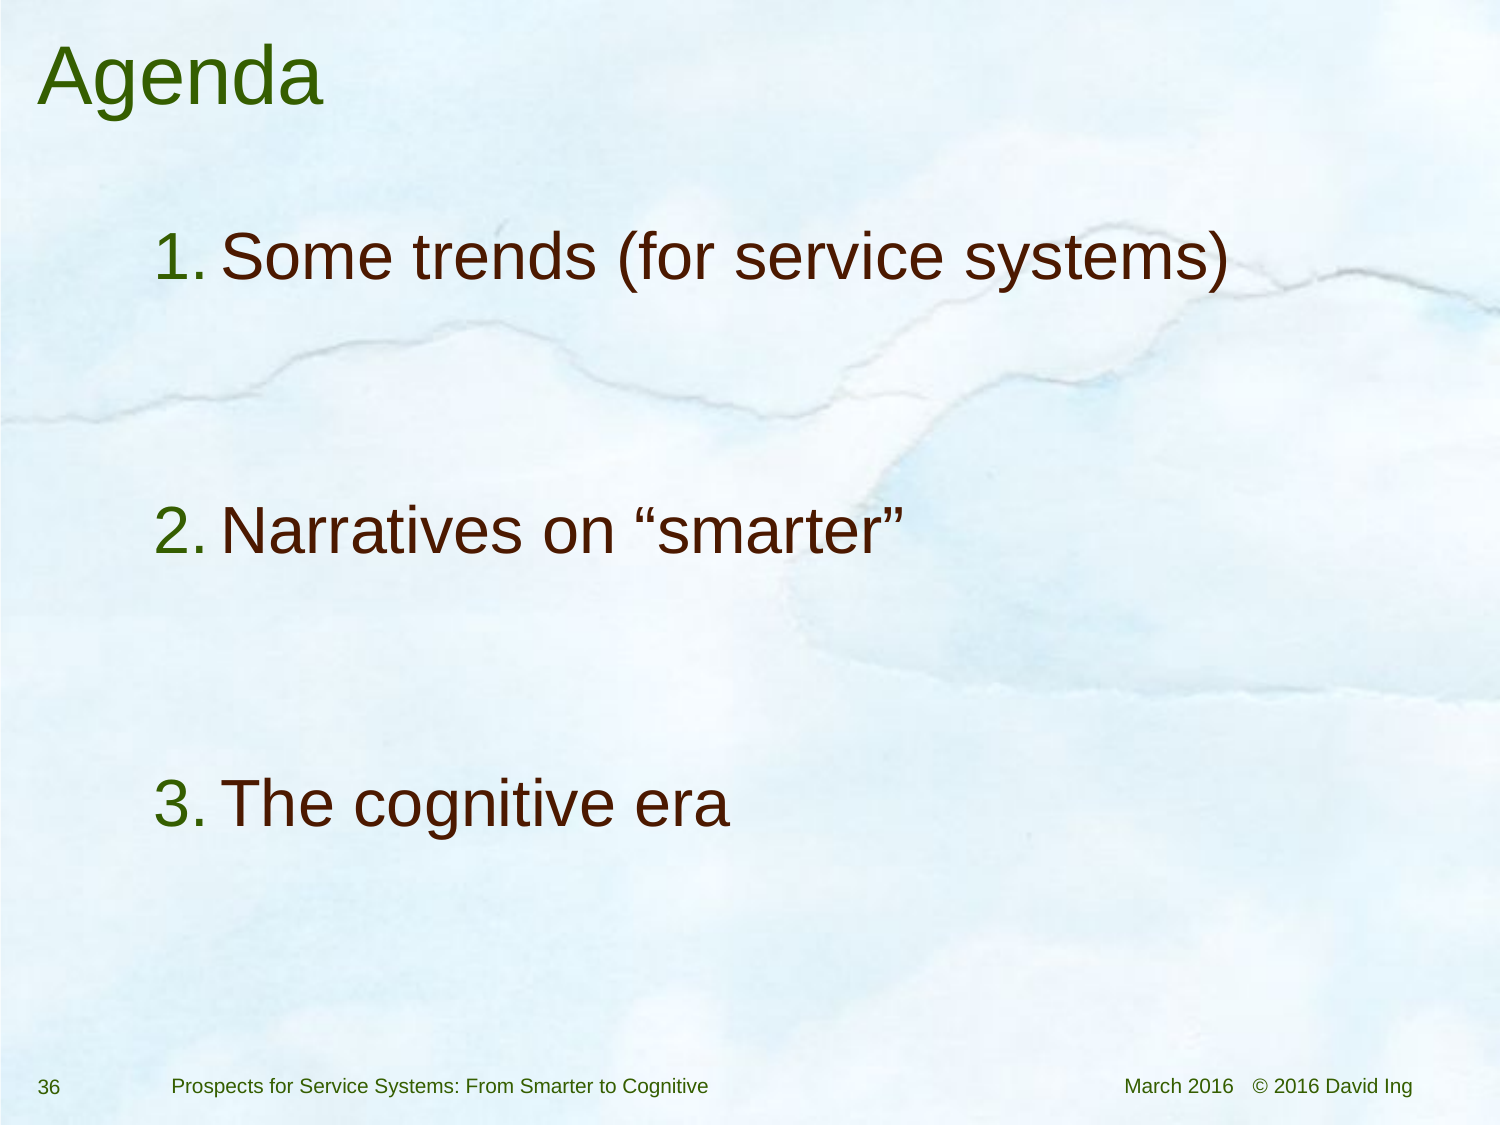

# Agenda
| 1. | Some trends (for service systems) |
| --- | --- |
| 2. | Narratives on “smarter” |
| 3. | The cognitive era |
Prospects for Service Systems: From Smarter to Cognitive
March 2016
36